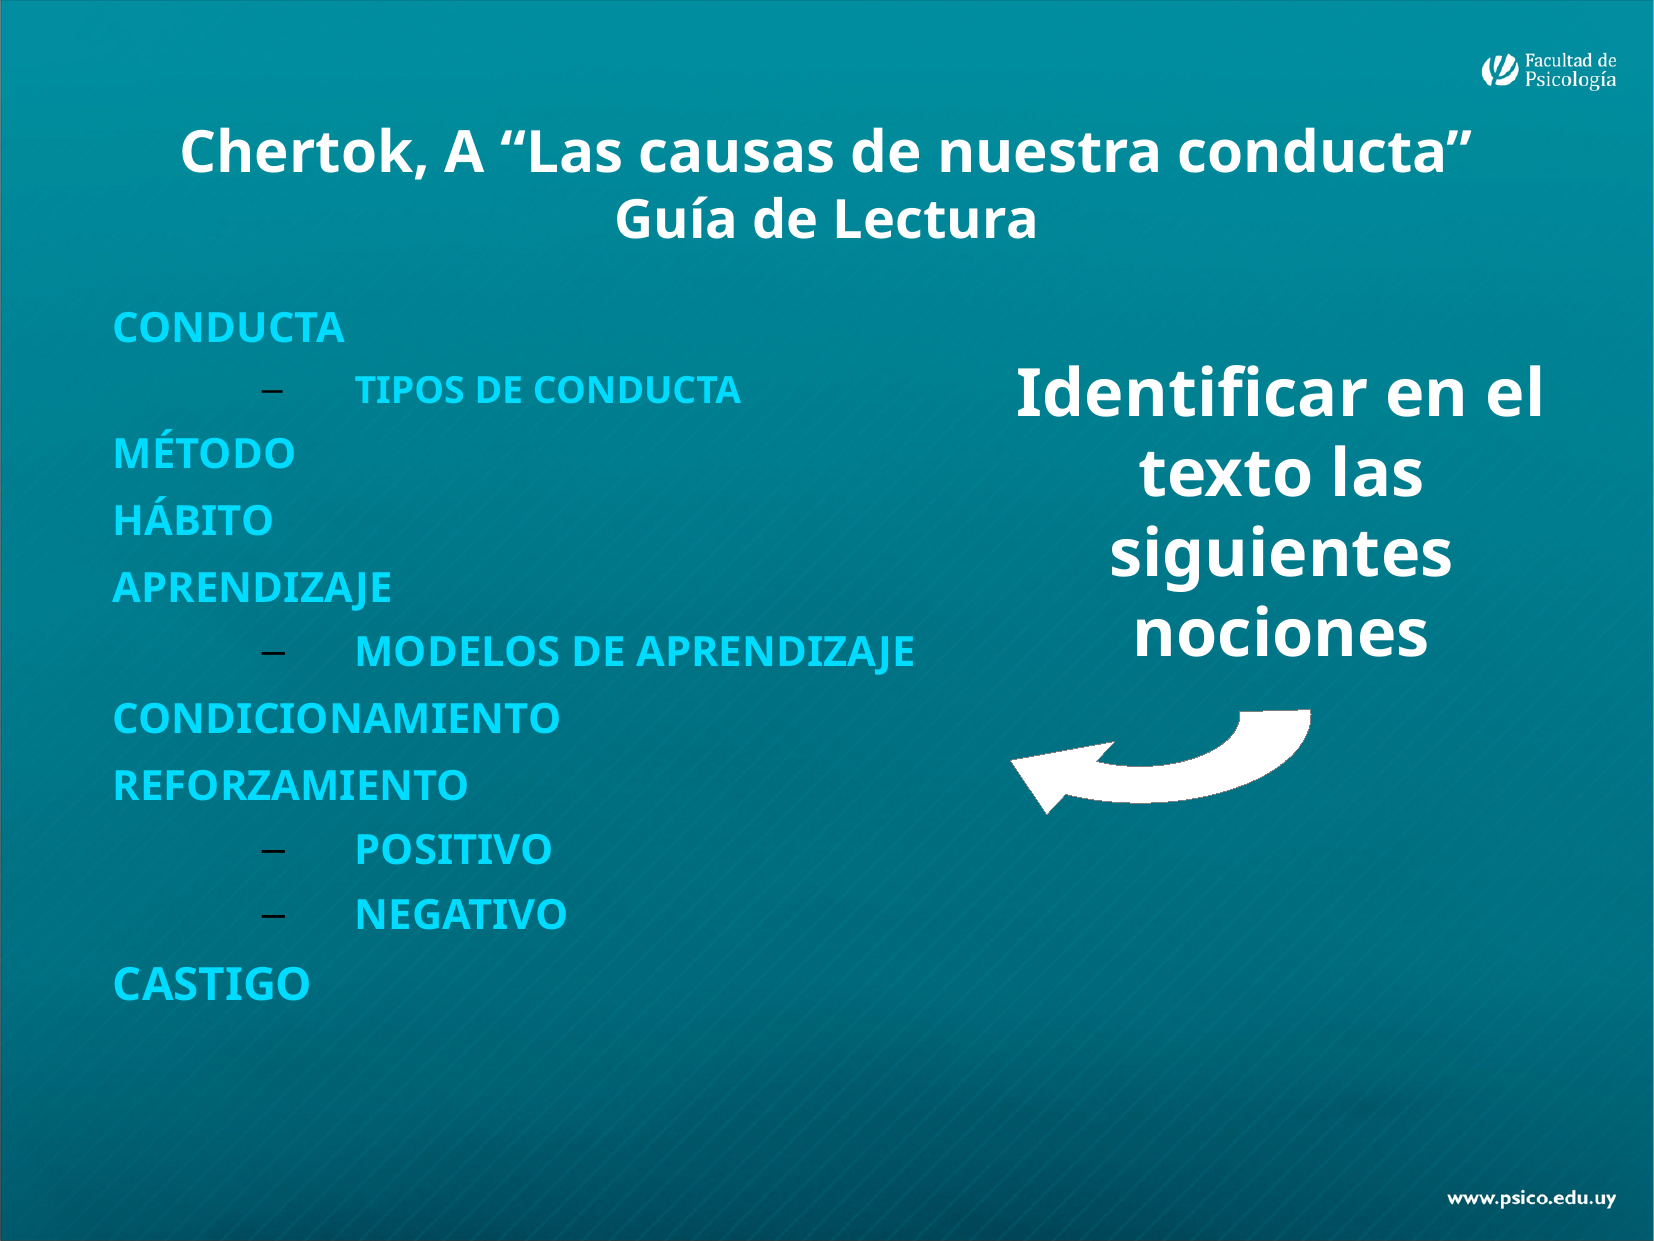

Chertok, A “Las causas de nuestra conducta”
Guía de Lectura
CONDUCTA
TIPOS DE CONDUCTA
MÉTODO
HÁBITO
APRENDIZAJE
MODELOS DE APRENDIZAJE
CONDICIONAMIENTO
REFORZAMIENTO
POSITIVO
NEGATIVO
CASTIGO
# Identificar en el texto las siguientes nociones